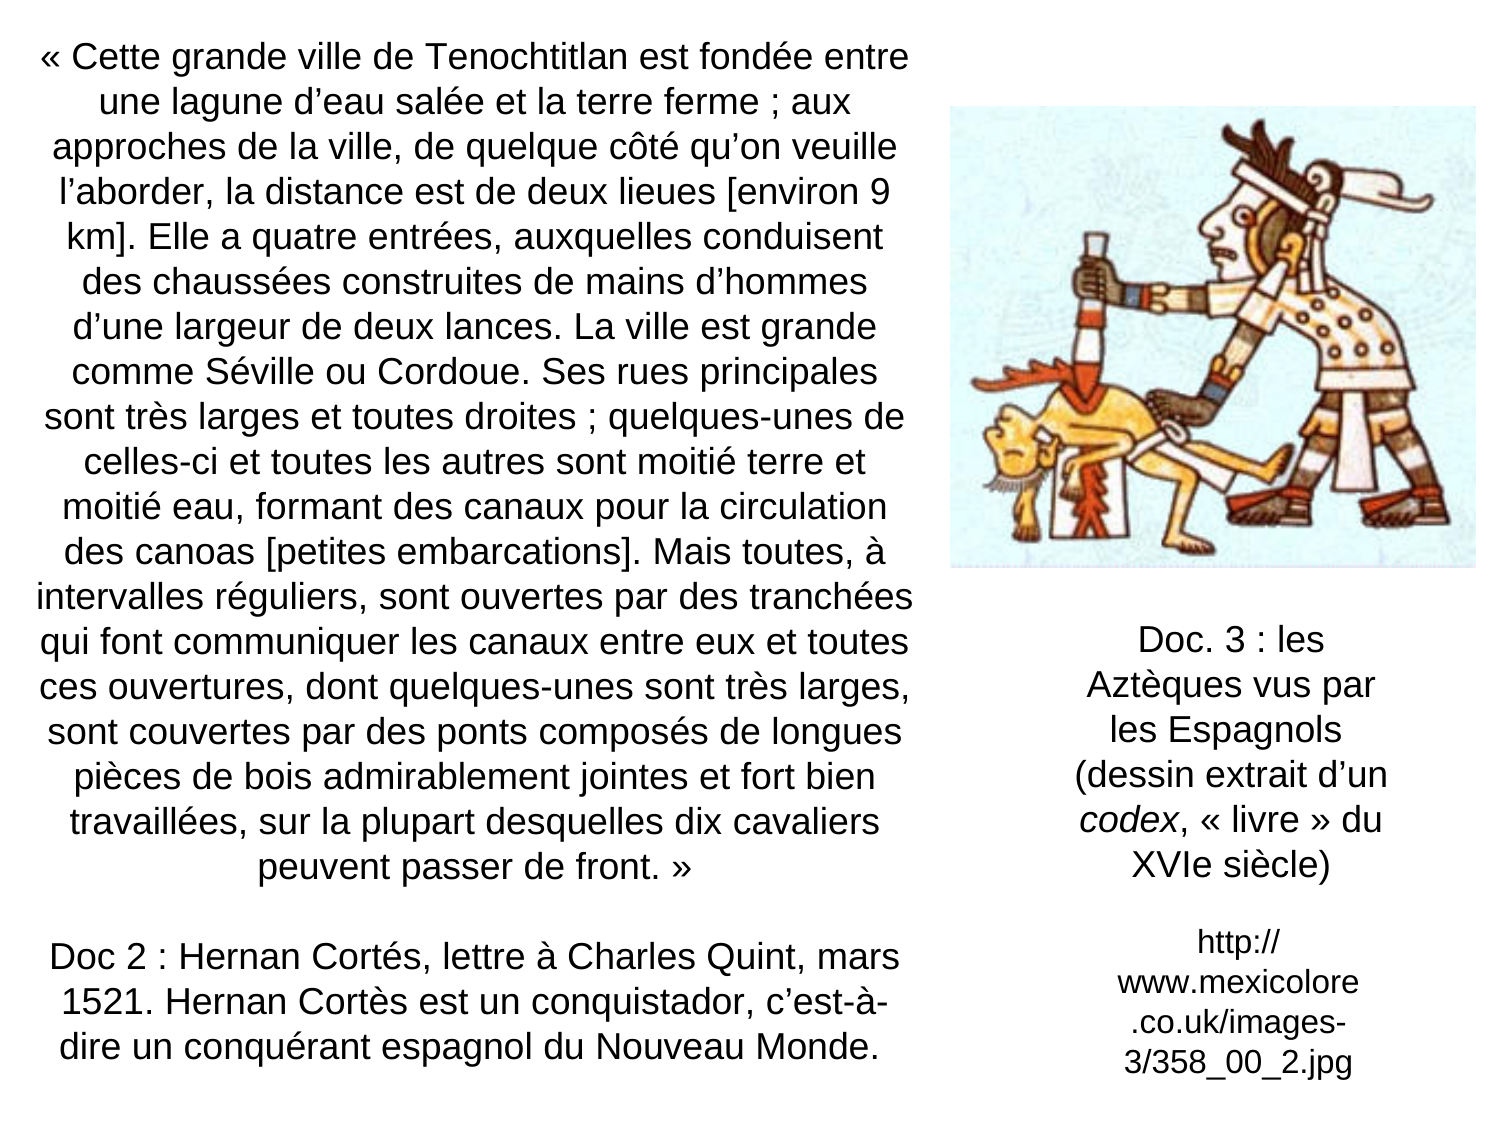

« Cette grande ville de Tenochtitlan est fondée entre une lagune d’eau salée et la terre ferme ; aux approches de la ville, de quelque côté qu’on veuille l’aborder, la distance est de deux lieues [environ 9 km]. Elle a quatre entrées, auxquelles conduisent des chaussées construites de mains d’hommes d’une largeur de deux lances. La ville est grande comme Séville ou Cordoue. Ses rues principales sont très larges et toutes droites ; quelques-unes de celles-ci et toutes les autres sont moitié terre et moitié eau, formant des canaux pour la circulation des canoas [petites embarcations]. Mais toutes, à intervalles réguliers, sont ouvertes par des tranchées qui font communiquer les canaux entre eux et toutes ces ouvertures, dont quelques-unes sont très larges, sont couvertes par des ponts composés de longues pièces de bois admirablement jointes et fort bien travaillées, sur la plupart desquelles dix cavaliers peuvent passer de front. »
Doc 2 : Hernan Cortés, lettre à Charles Quint, mars 1521. Hernan Cortès est un conquistador, c’est-à-dire un conquérant espagnol du Nouveau Monde.
Doc. 3 : les Aztèques vus par les Espagnols (dessin extrait d’un codex, « livre » du XVIe siècle)
http://www.mexicolore.co.uk/images-3/358_00_2.jpg